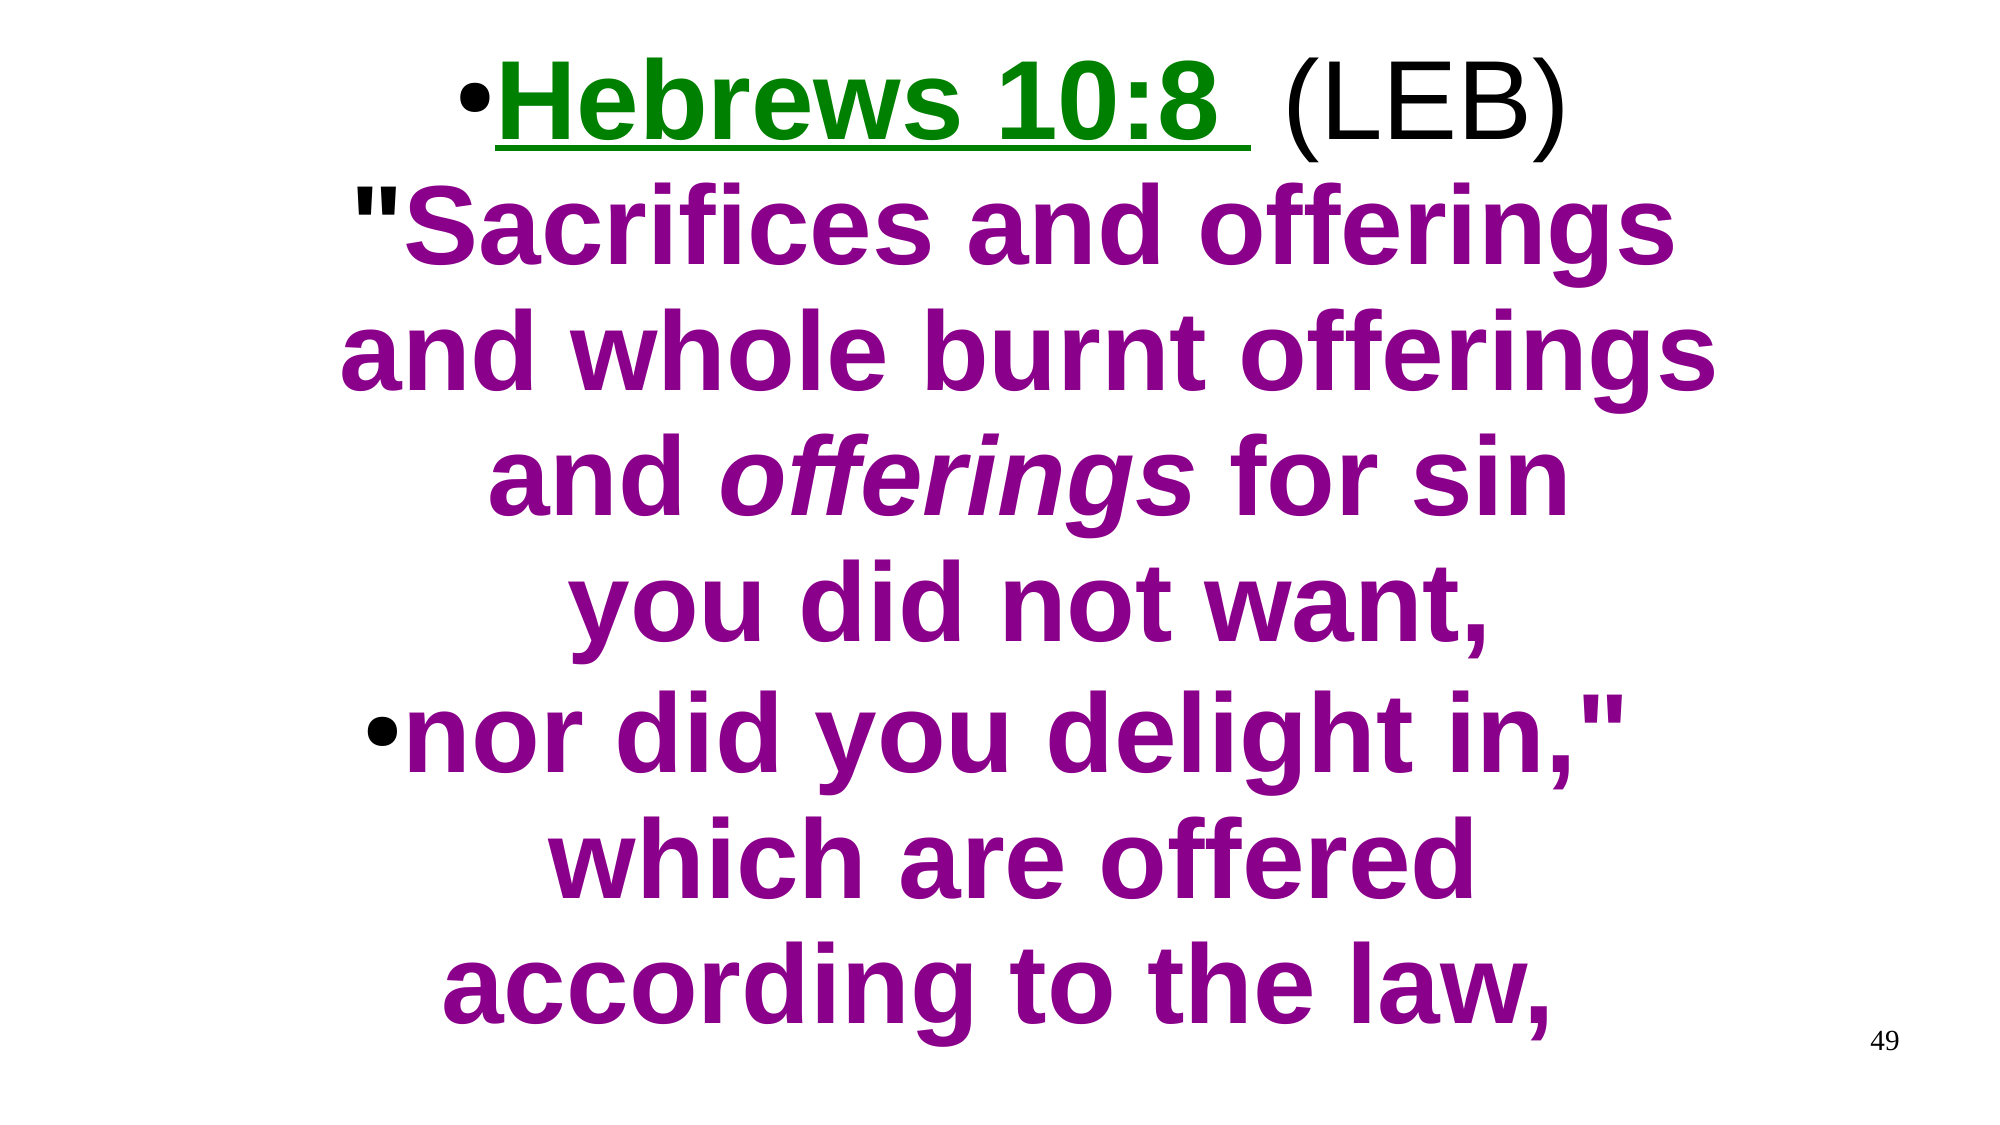

# Hebrews 10:8  (LEB) "Sacrifices and offerings and whole burnt offerings and offerings for sin you did not want,
nor did you delight in,"
which are offered
according to the law,
49